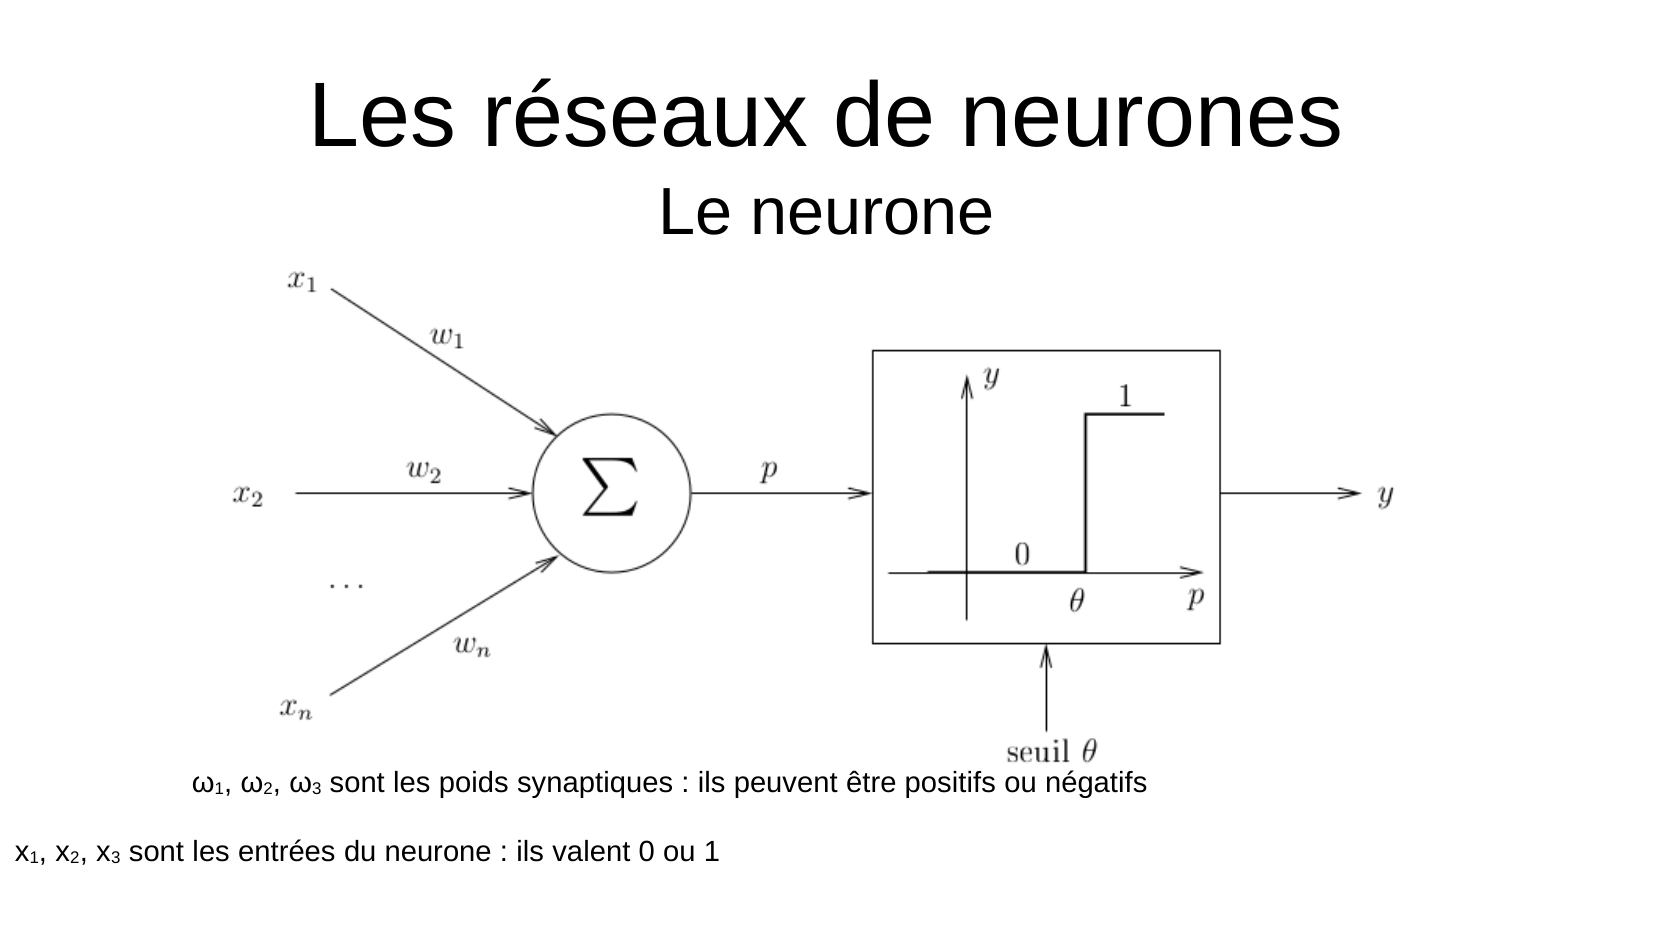

# Les réseaux de neurones
Le neurone
ω1, ω2, ω3 sont les poids synaptiques : ils peuvent être positifs ou négatifs
x1, x2, x3 sont les entrées du neurone : ils valent 0 ou 1